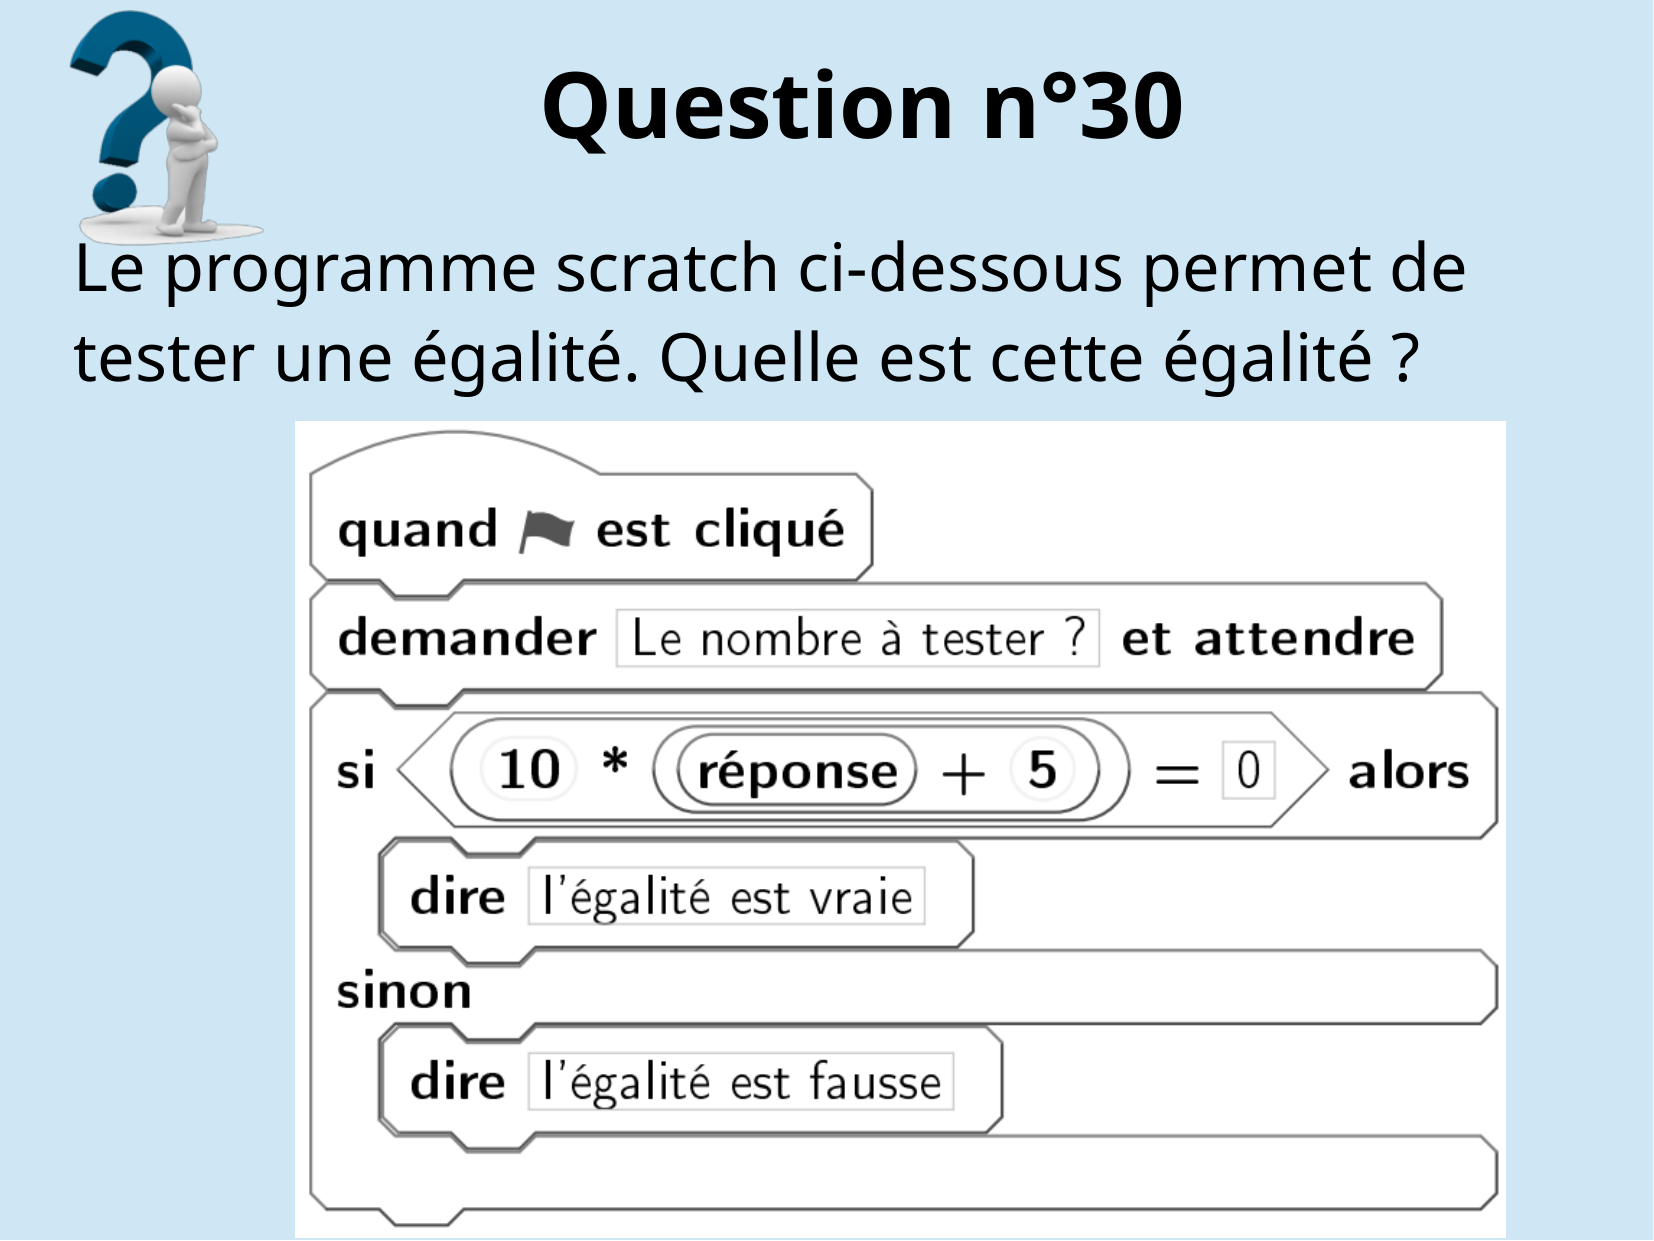

# Question n°30
Le programme scratch ci-dessous permet de tester une égalité. Quelle est cette égalité ?